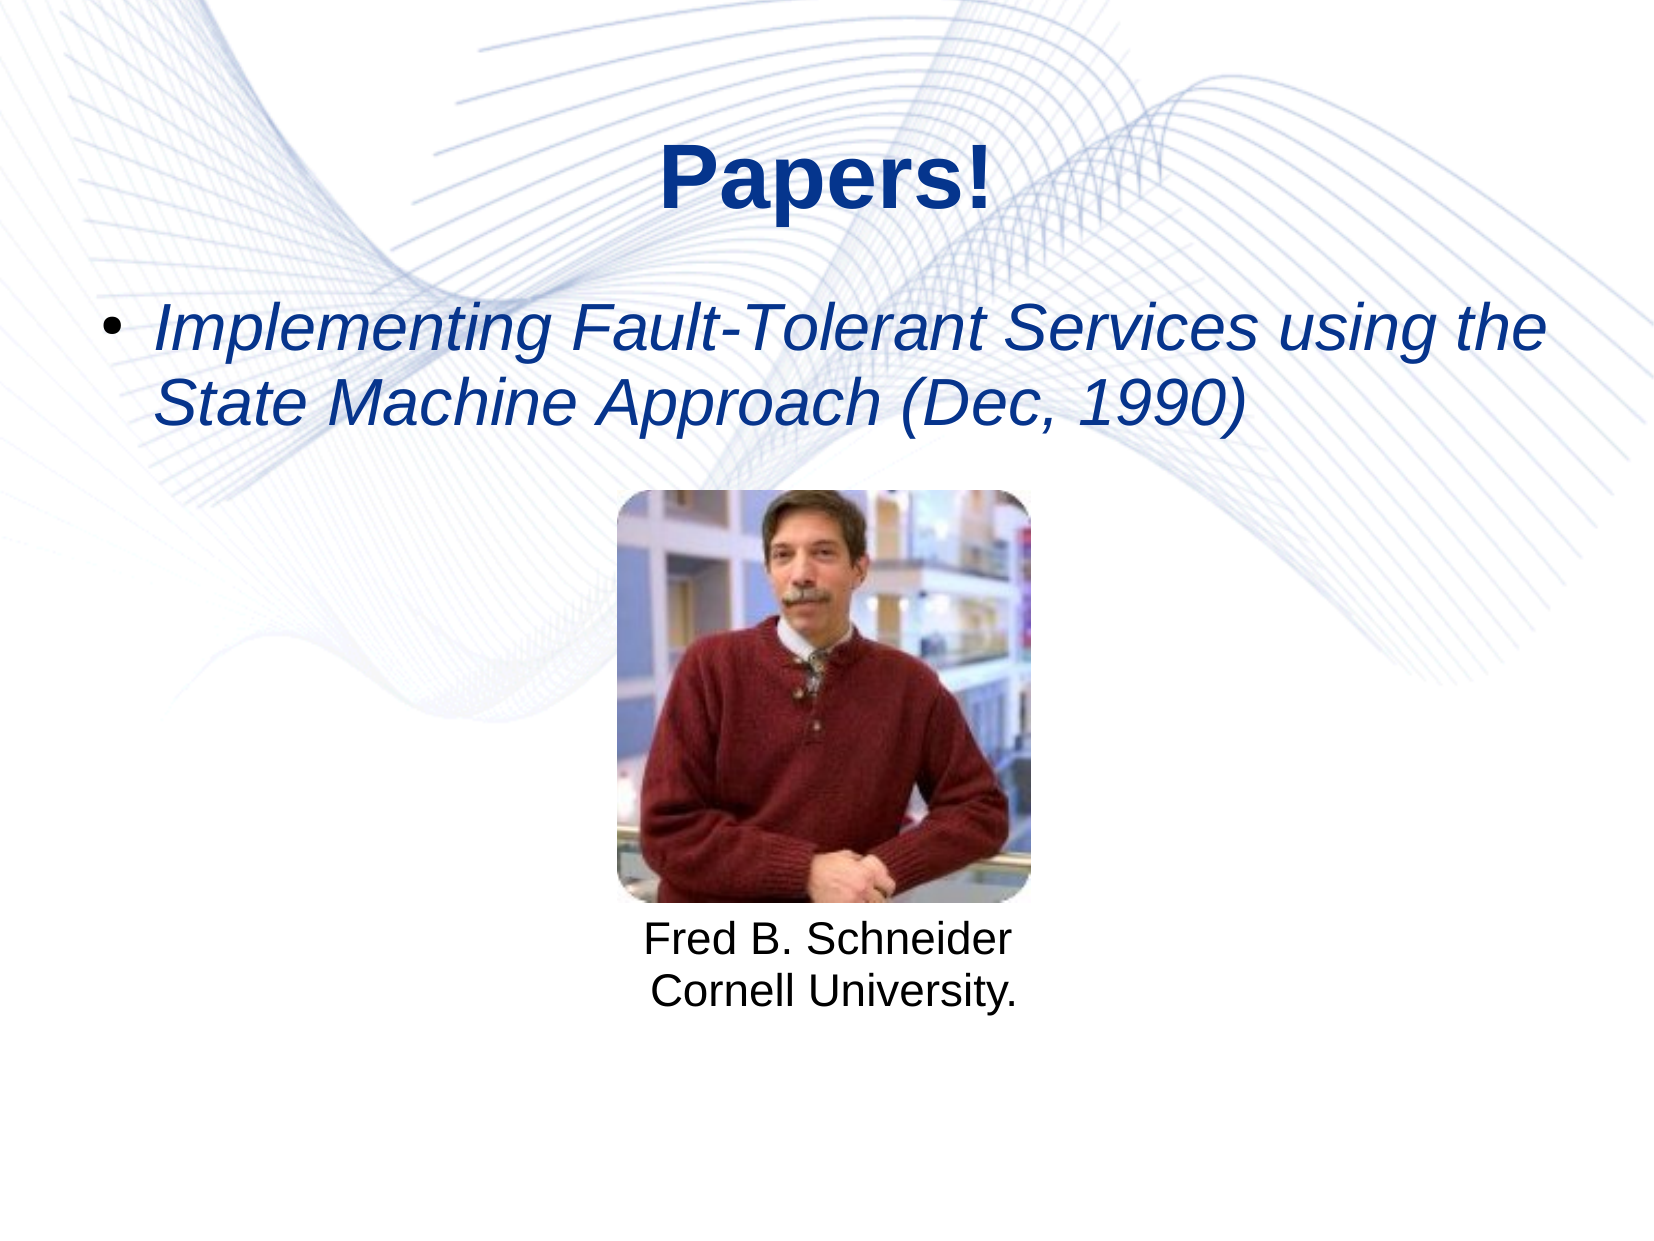

# Papers!
Implementing Fault-Tolerant Services using the State Machine Approach (Dec, 1990)
Fred B. Schneider
 Cornell University.